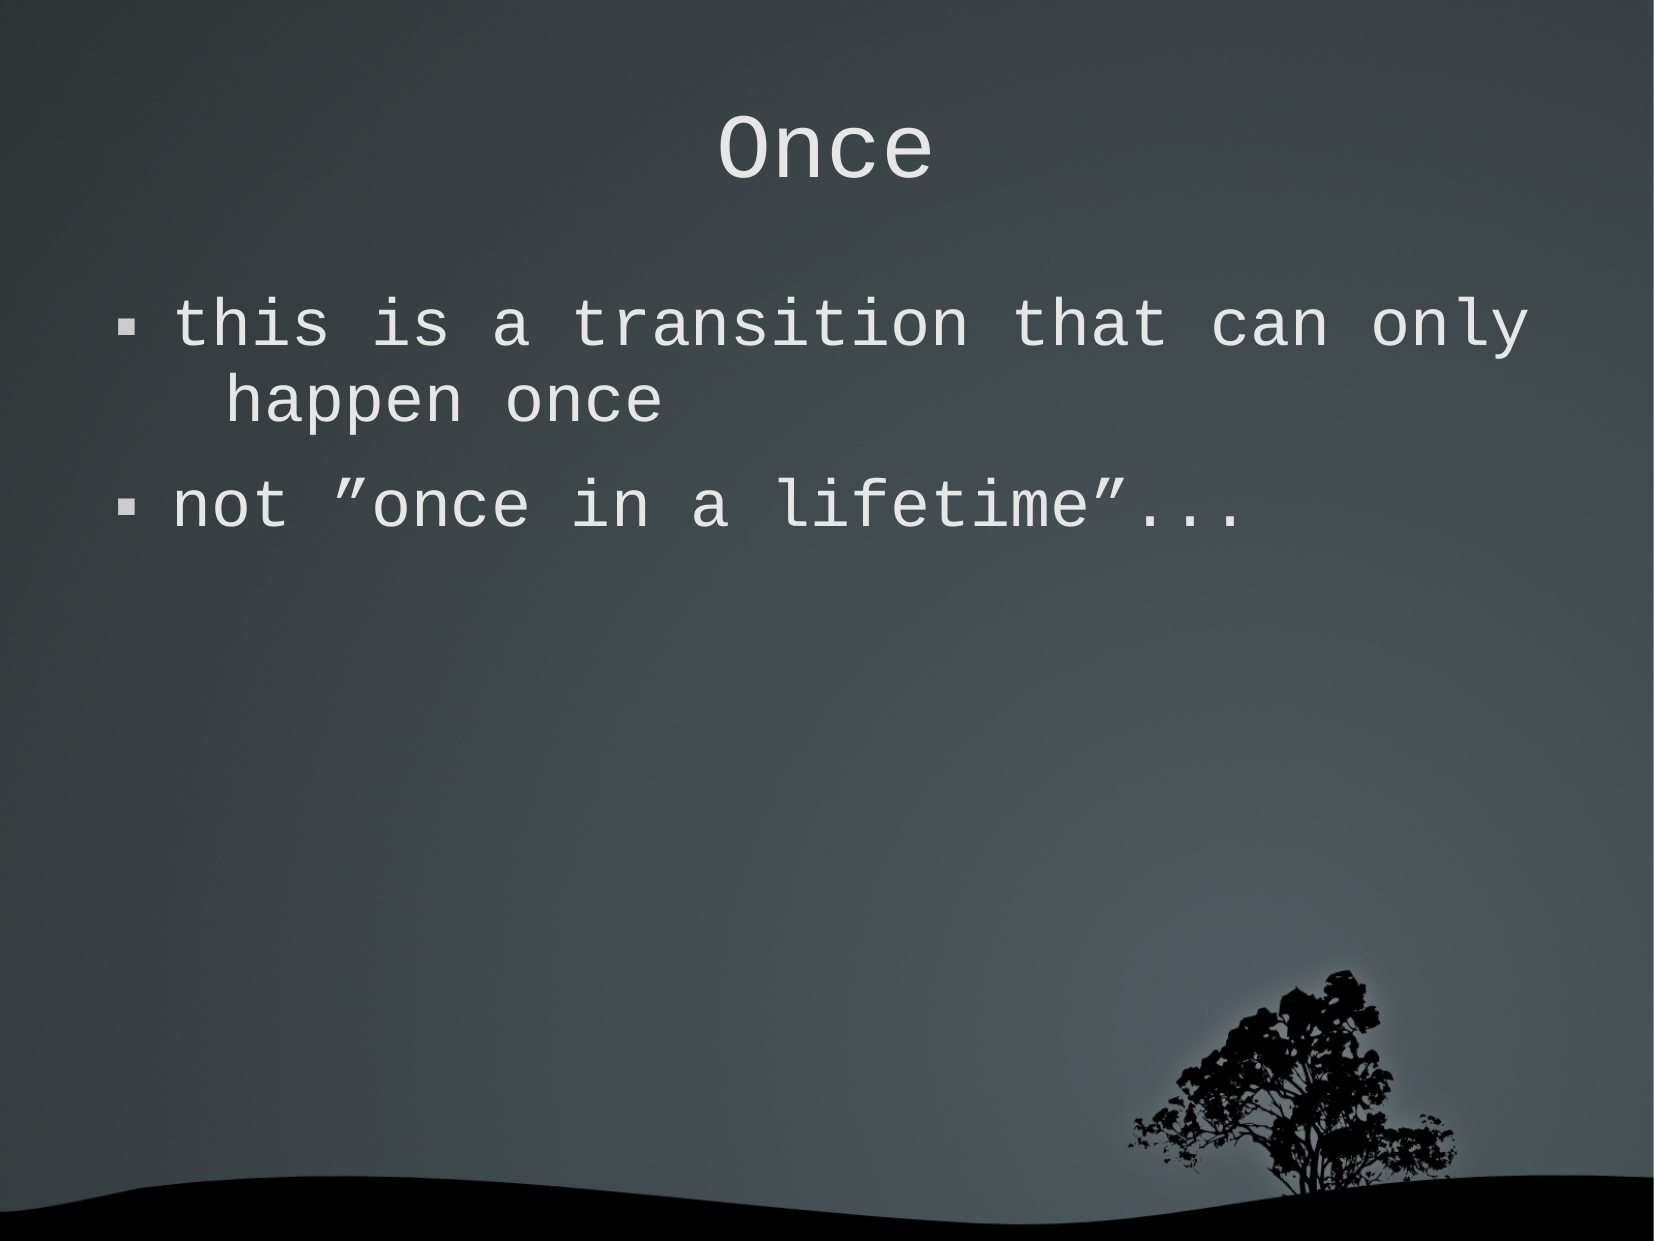

# Once
this is a transition that can only happen once
not ”once in a lifetime”...